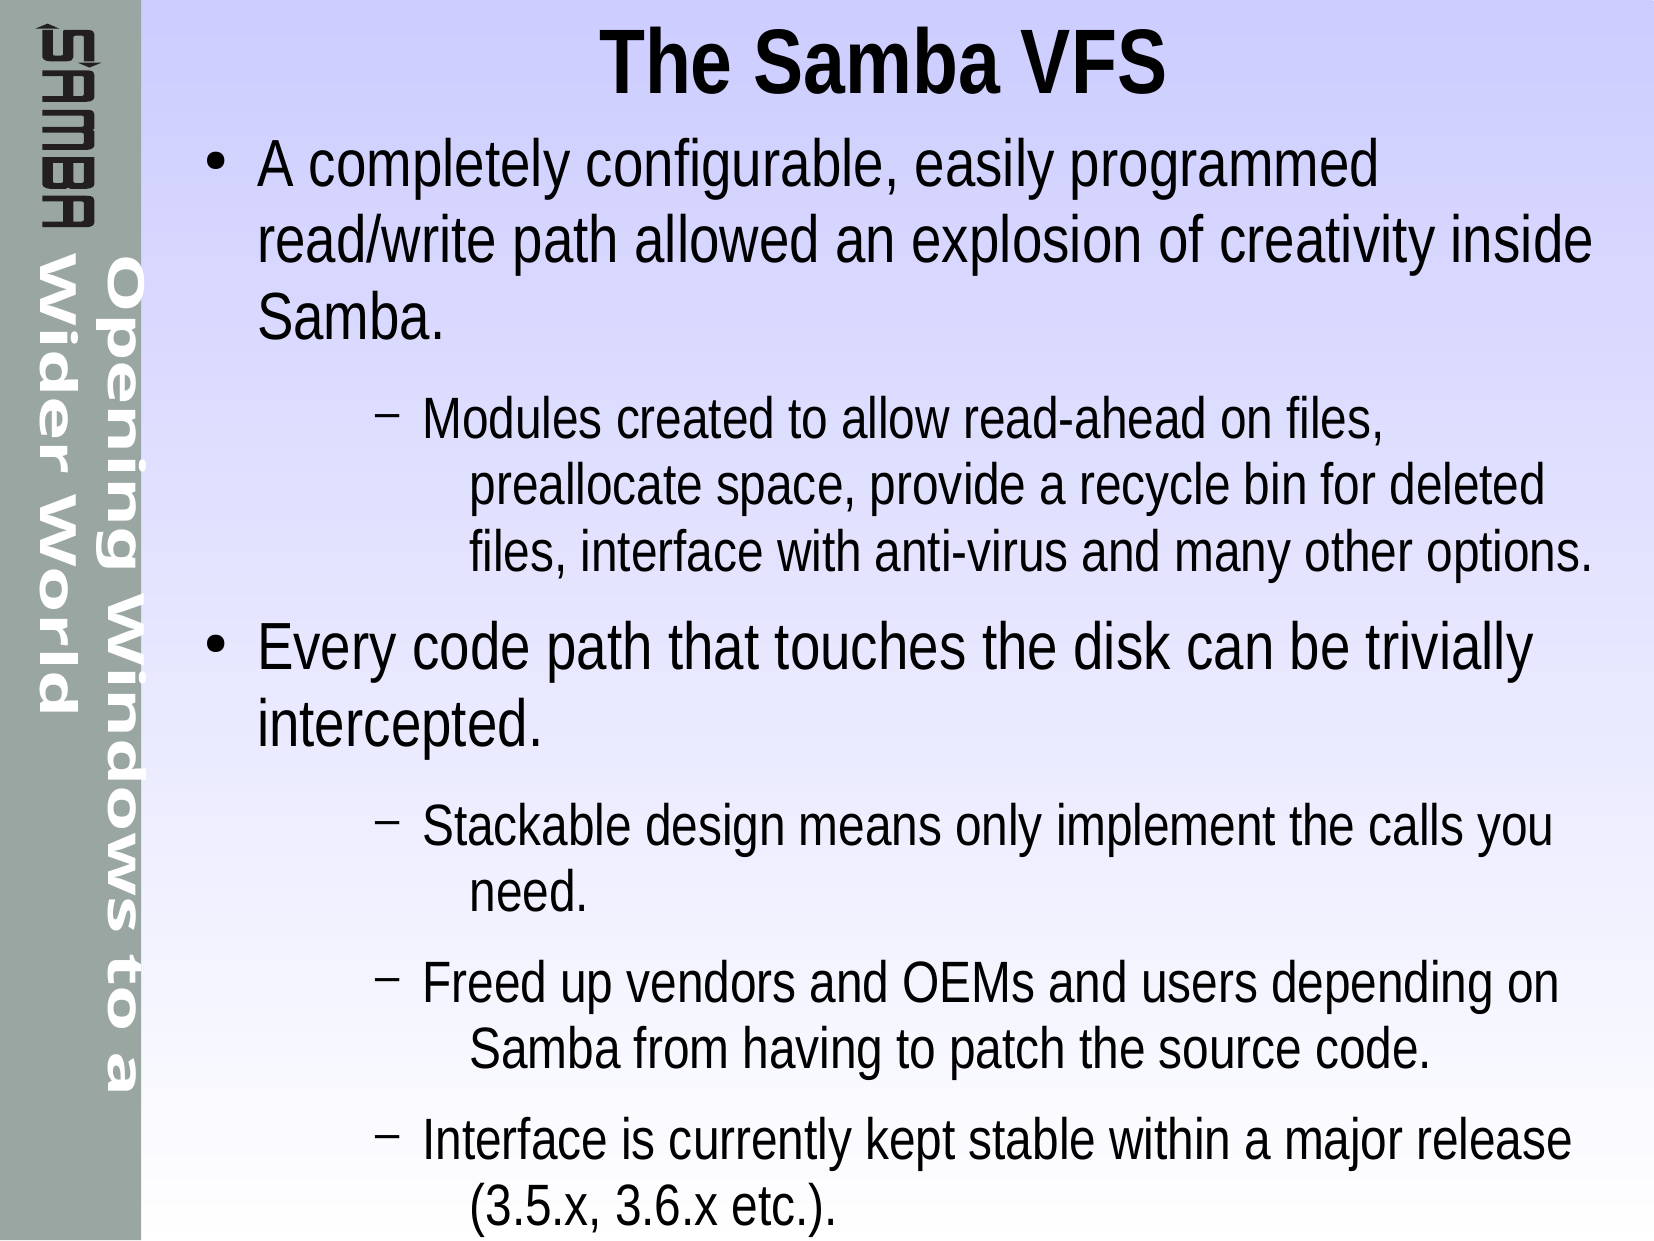

# The Samba VFS
A completely configurable, easily programmed read/write path allowed an explosion of creativity inside Samba.
Modules created to allow read-ahead on files, preallocate space, provide a recycle bin for deleted files, interface with anti-virus and many other options.
Every code path that touches the disk can be trivially intercepted.
Stackable design means only implement the calls you need.
Freed up vendors and OEMs and users depending on Samba from having to patch the source code.
Interface is currently kept stable within a major release (3.5.x, 3.6.x etc.).